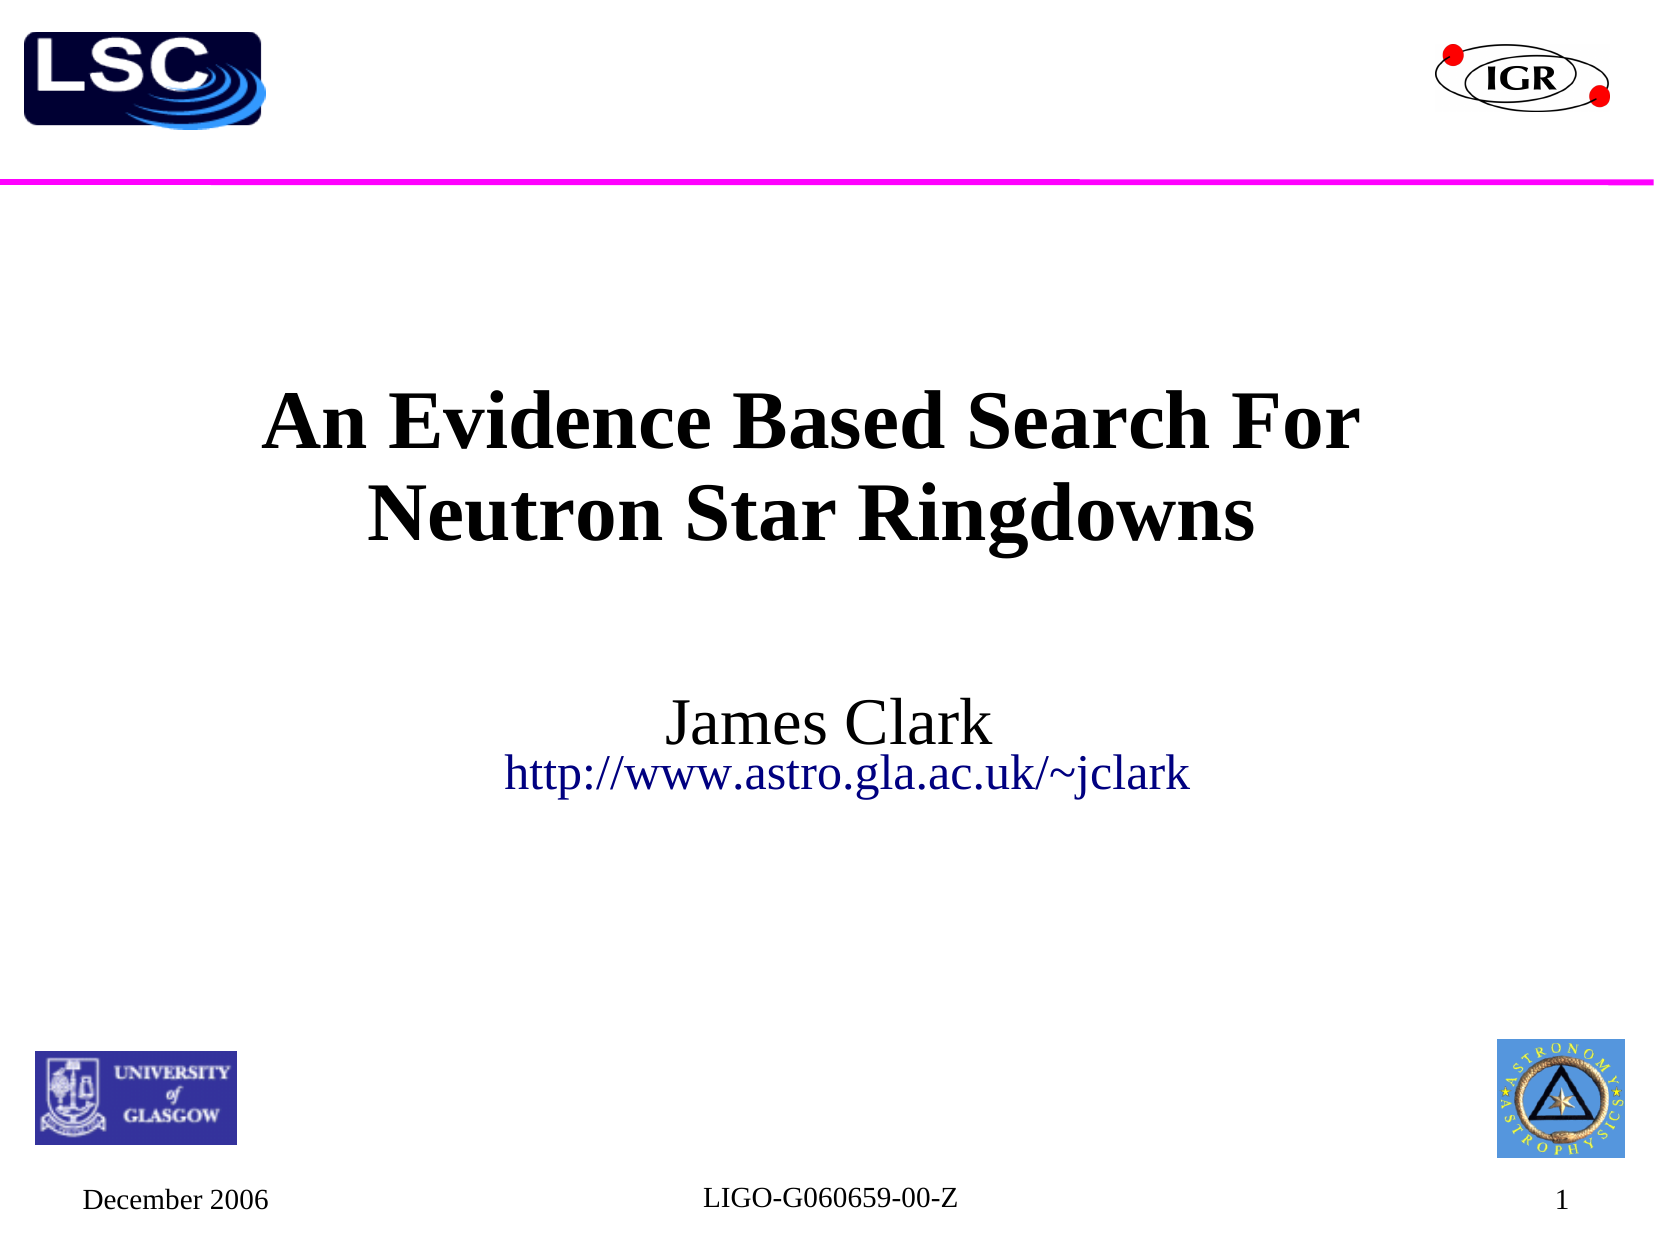

# An Evidence Based Search For Neutron Star Ringdowns
James Clark
http://www.astro.gla.ac.uk/~jclark
December 2006
1
LIGO-G060659-00-Z